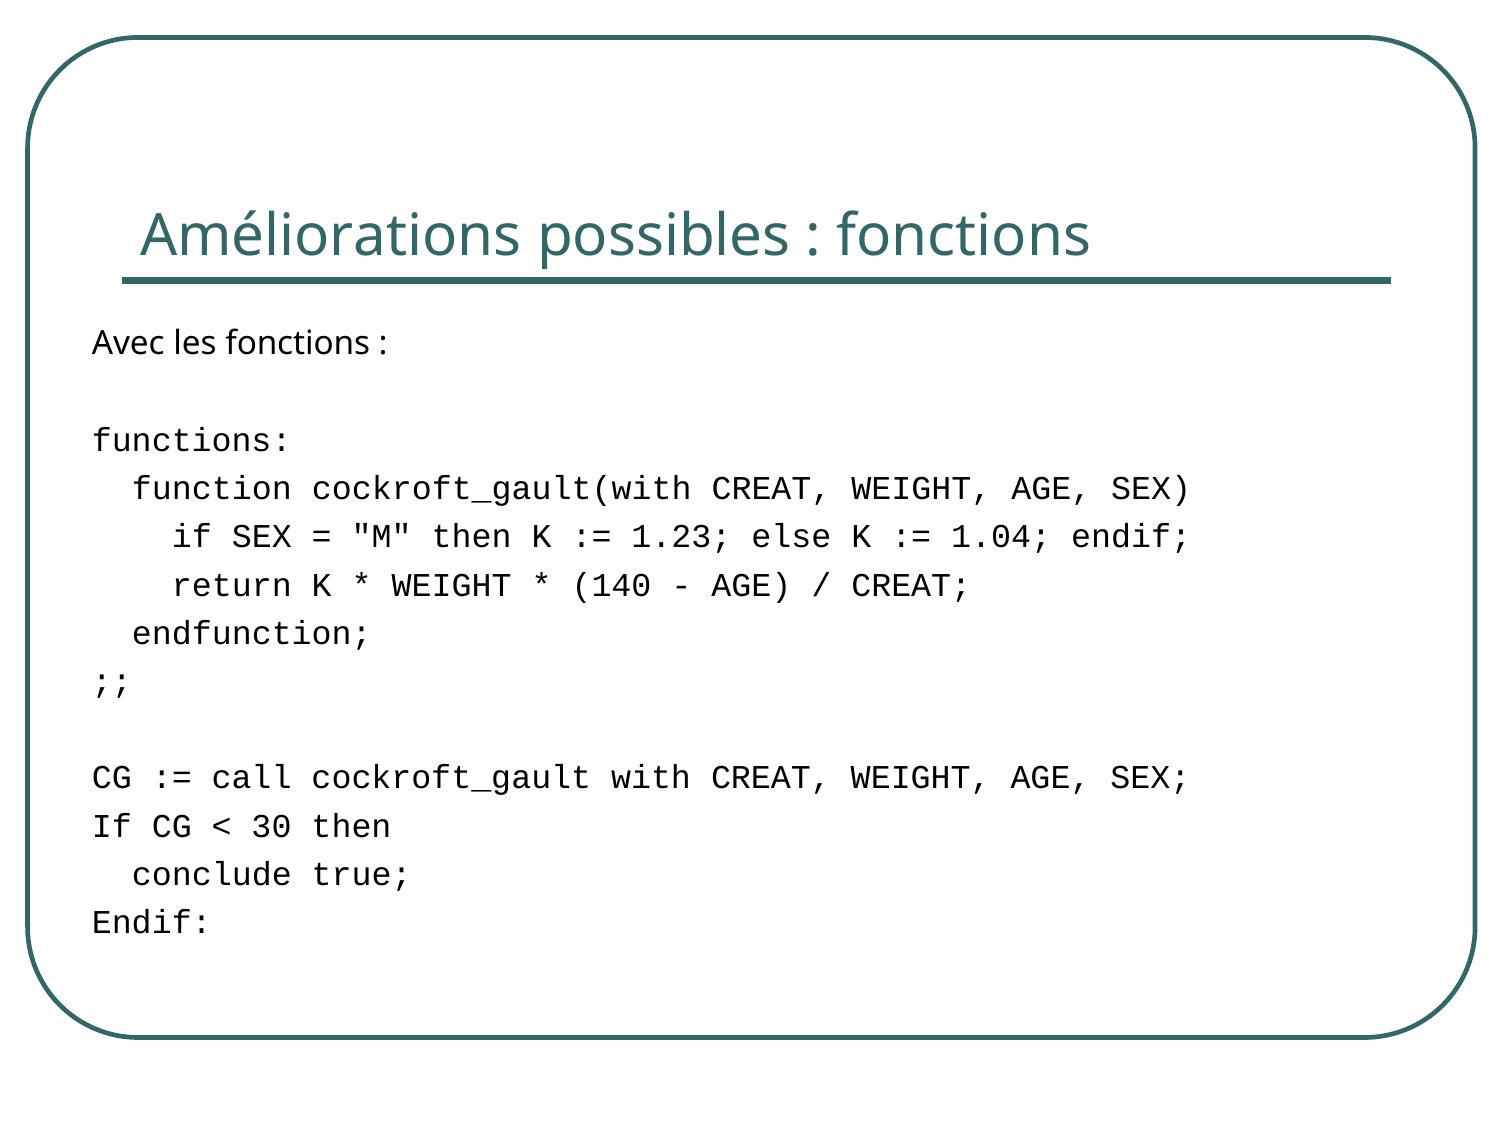

# Améliorations possibles : fonctions
Avec les fonctions :
functions:
 function cockroft_gault(with CREAT, WEIGHT, AGE, SEX)
 if SEX = "M" then K := 1.23; else K := 1.04; endif;
 return K * WEIGHT * (140 - AGE) / CREAT;
 endfunction;
;;
CG := call cockroft_gault with CREAT, WEIGHT, AGE, SEX;
If CG < 30 then
 conclude true;
Endif: